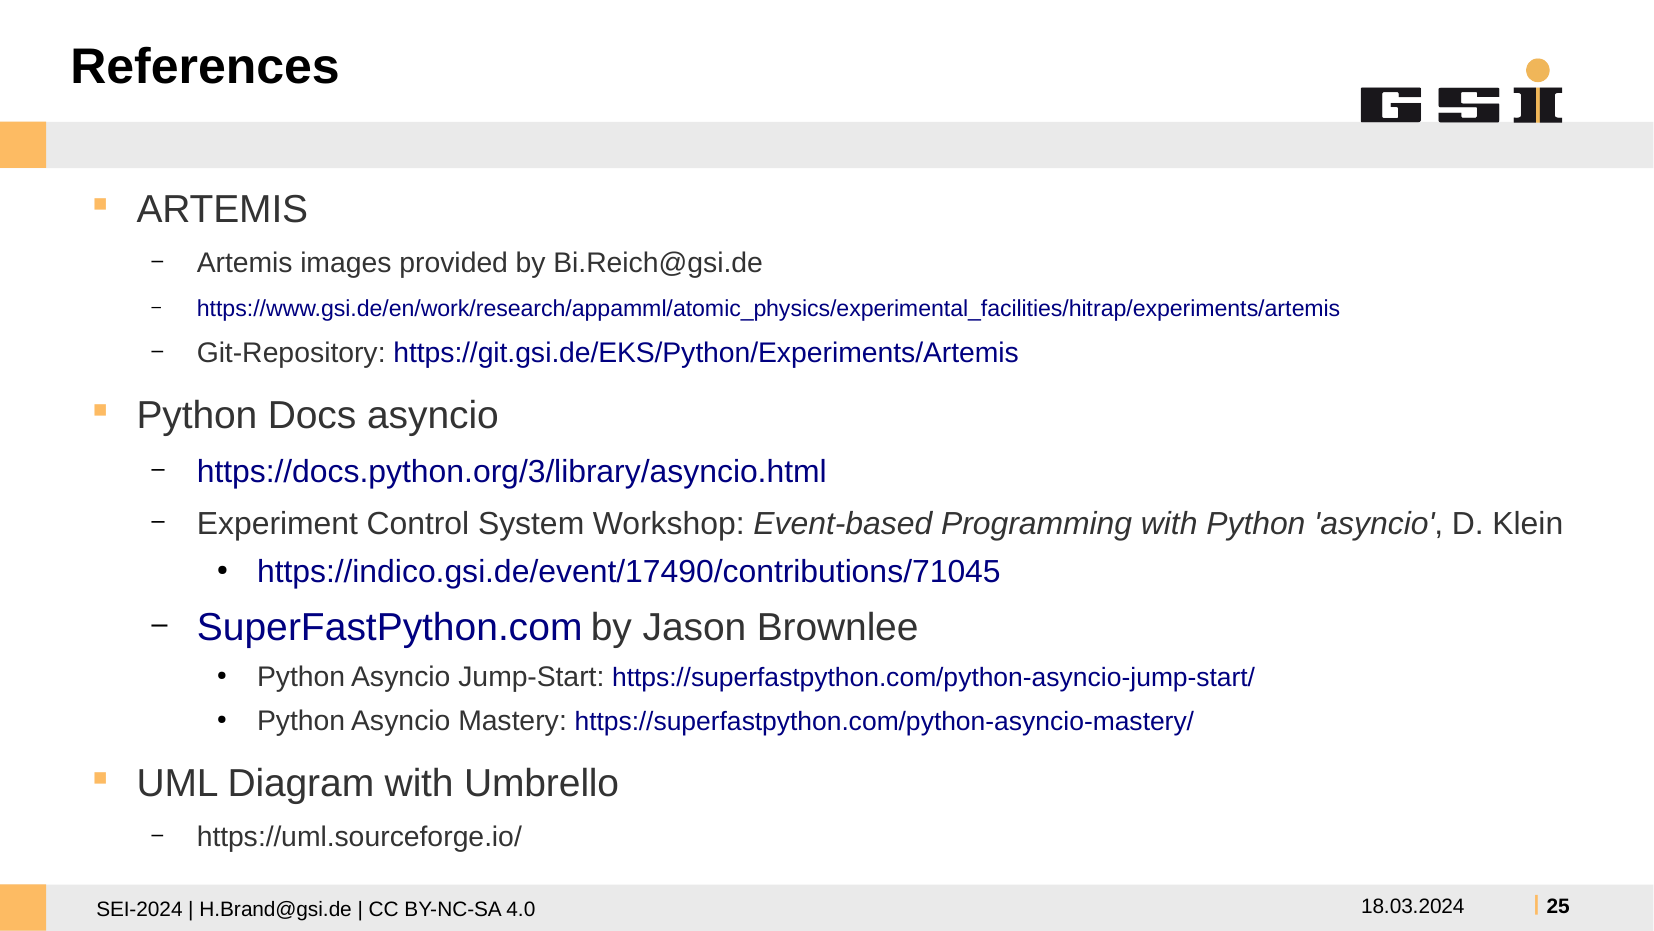

# References
ARTEMIS
Artemis images provided by Bi.Reich@gsi.de
https://www.gsi.de/en/work/research/appamml/atomic_physics/experimental_facilities/hitrap/experiments/artemis
Git-Repository: https://git.gsi.de/EKS/Python/Experiments/Artemis
Python Docs asyncio
https://docs.python.org/3/library/asyncio.html
Experiment Control System Workshop: Event-based Programming with Python 'asyncio', D. Klein
https://indico.gsi.de/event/17490/contributions/71045
SuperFastPython.com by Jason Brownlee
Python Asyncio Jump-Start: https://superfastpython.com/python-asyncio-jump-start/
Python Asyncio Mastery: https://superfastpython.com/python-asyncio-mastery/
UML Diagram with Umbrello
https://uml.sourceforge.io/